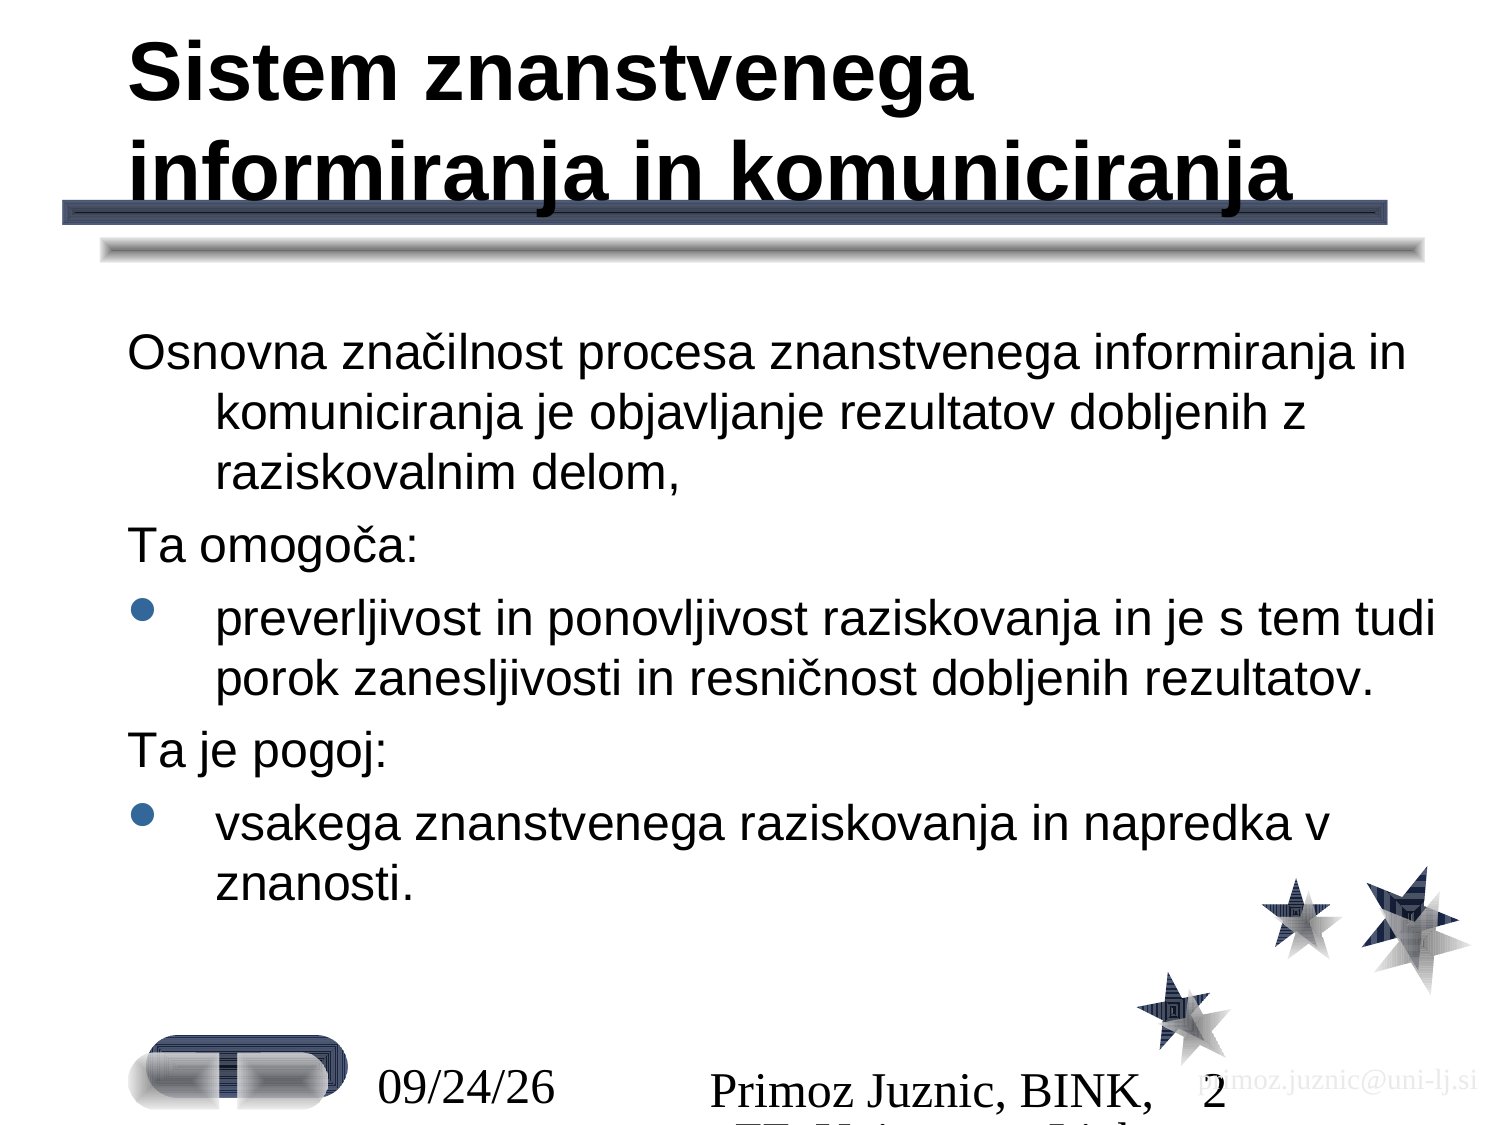

# Sistem znanstvenega informiranja in komuniciranja
Osnovna značilnost procesa znanstvenega informiranja in komuniciranja je objavljanje rezultatov dobljenih z raziskovalnim delom,
Ta omogoča:
preverljivost in ponovljivost raziskovanja in je s tem tudi porok zanesljivosti in resničnost dobljenih rezultatov.
Ta je pogoj:
vsakega znanstvenega raziskovanja in napredka v znanosti.
Primoz Juznic, BINK, FF, Univerza v Ljubljani
2